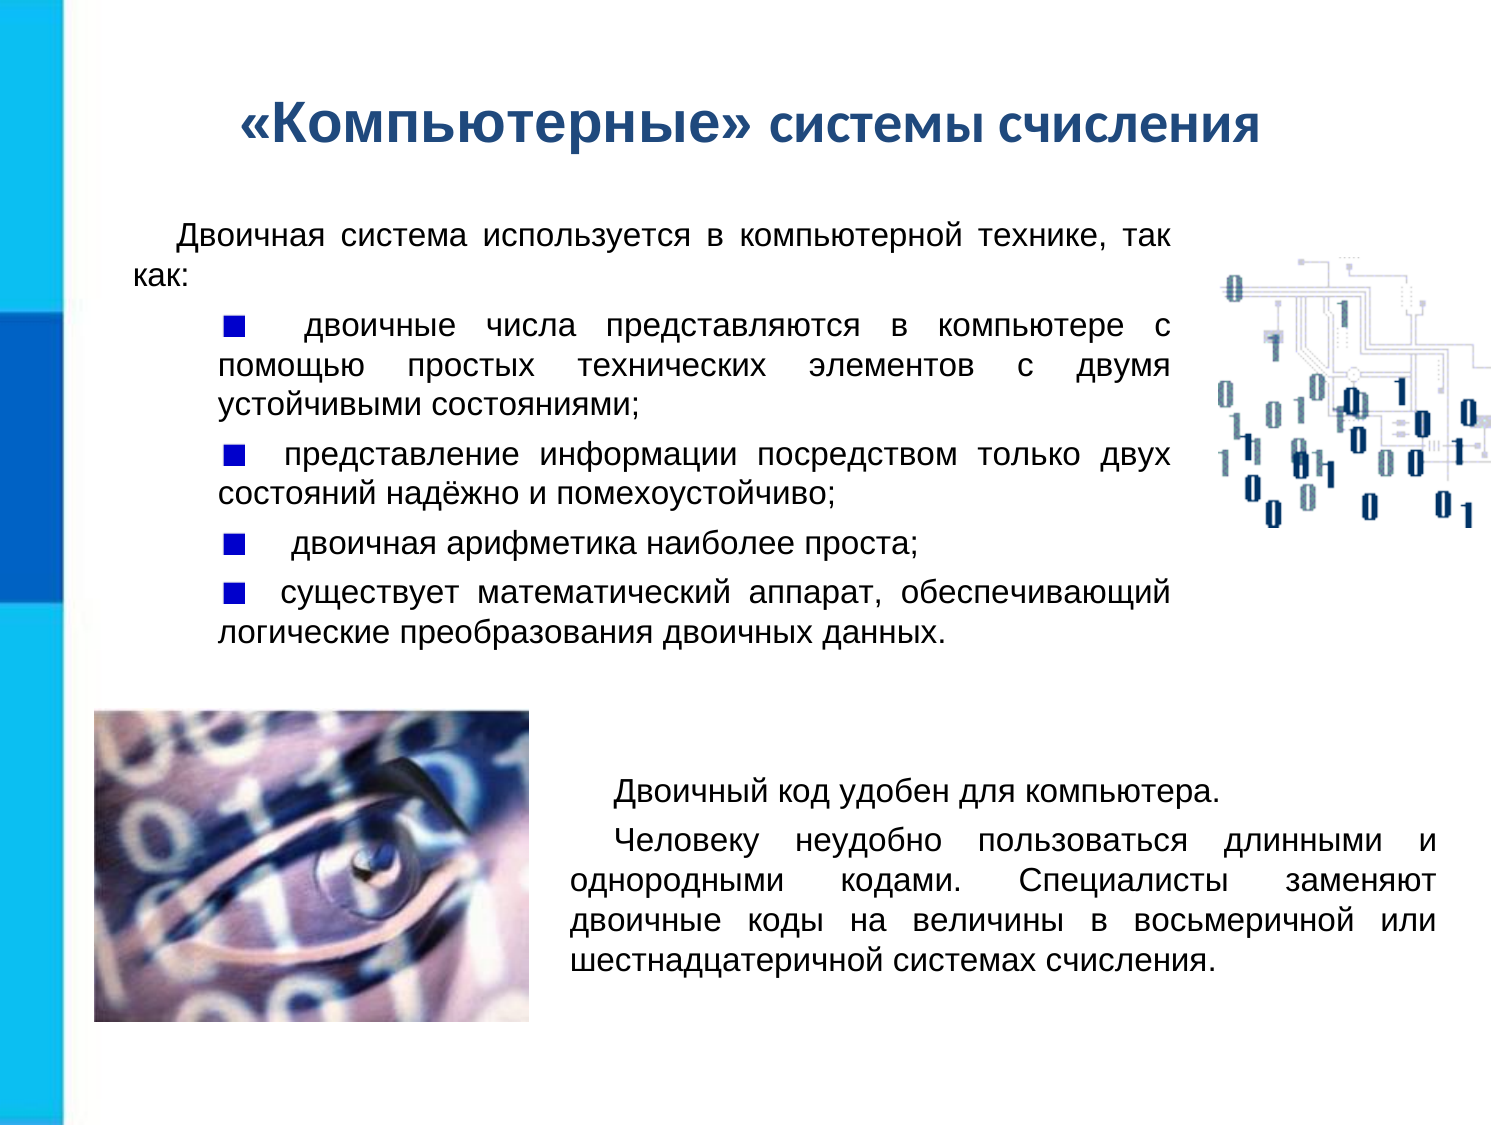

«Компьютерные» системы счисления
Двоичная система используется в компьютерной технике, так как:
 двоичные числа представляются в компьютере с помощью простых технических элементов с двумя устойчивыми состояниями;
 представление информации посредством только двух состояний надёжно и помехоустойчиво;
 двоичная арифметика наиболее проста;
 существует математический аппарат, обеспечивающий логические преобразования двоичных данных.
Двоичный код удобен для компьютера.
Человеку неудобно пользоваться длинными и однородными кодами. Специалисты заменяют двоичные коды на величины в восьмеричной или шестнадцатеричной системах счисления.